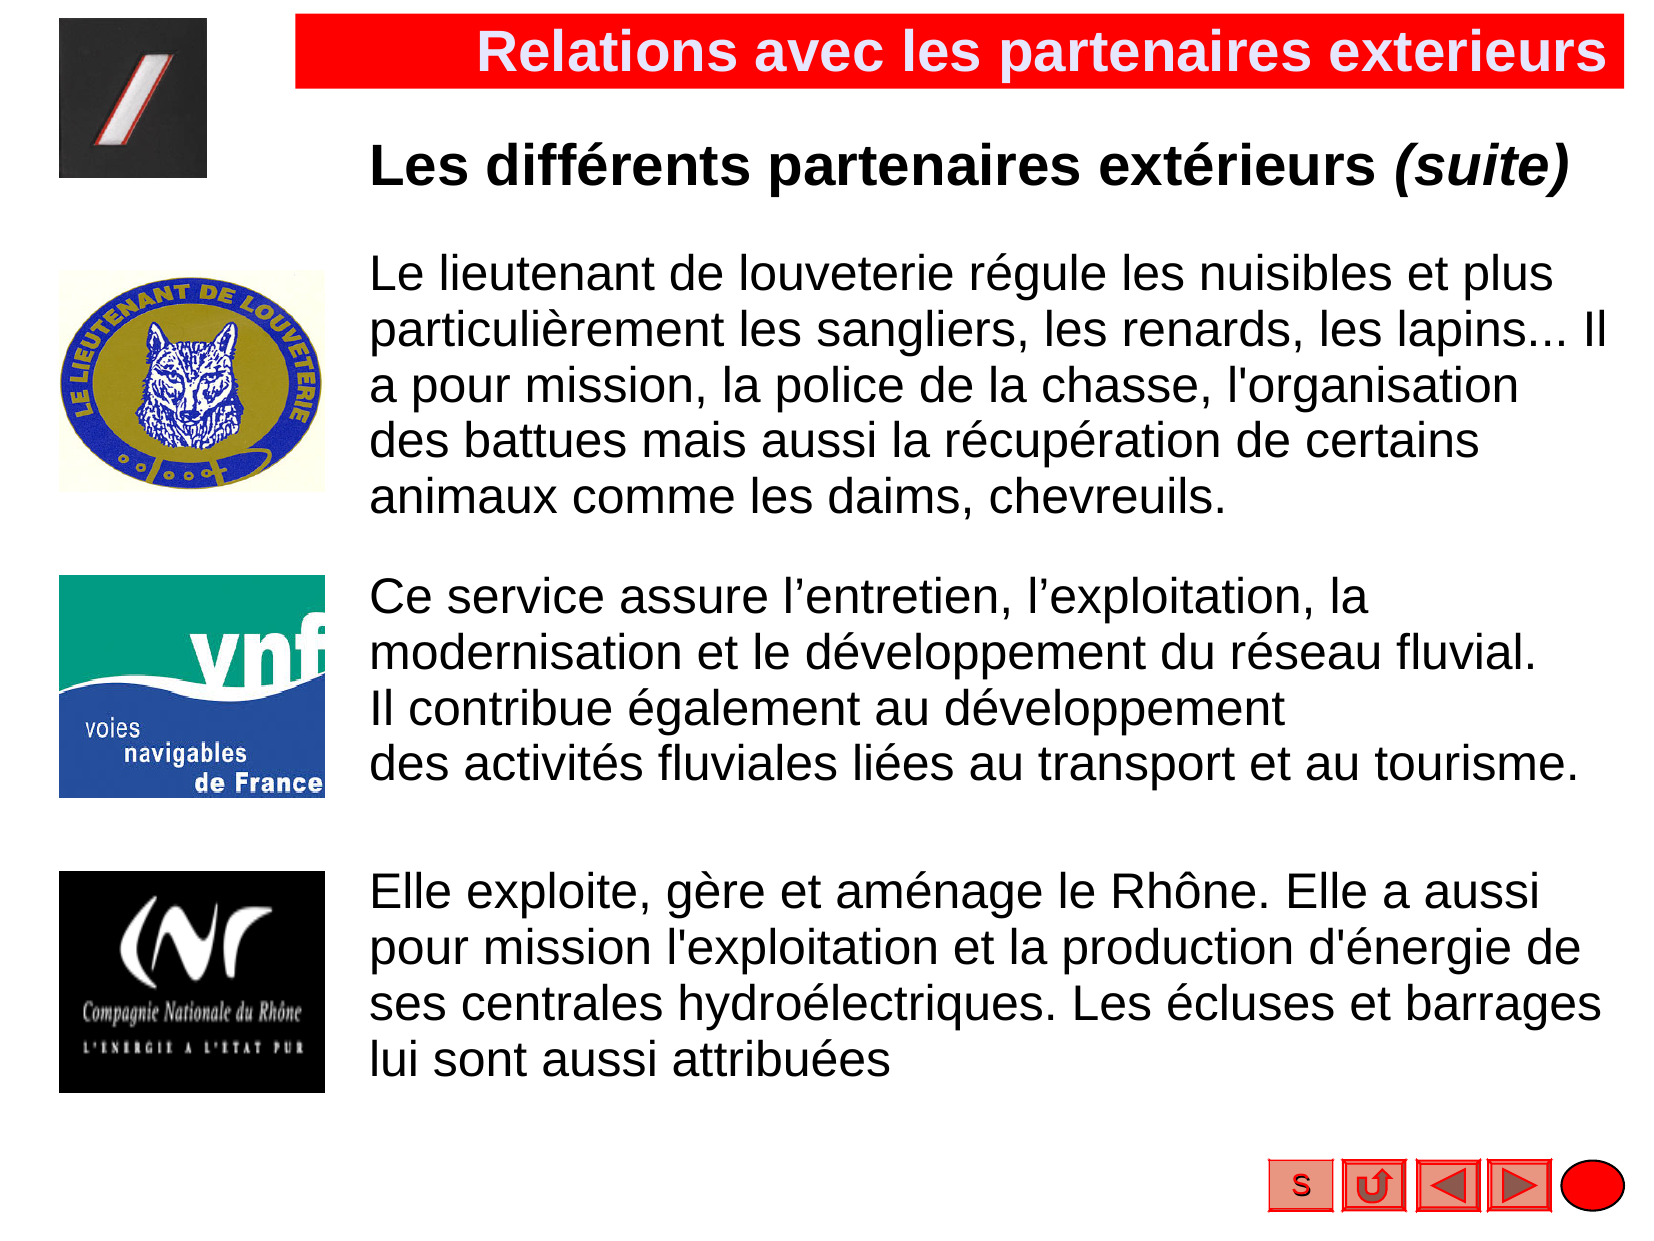

Relations avec les partenaires exterieurs
Les différents partenaires extérieurs (suite)
Le lieutenant de louveterie régule les nuisibles et plus particulièrement les sangliers, les renards, les lapins... Il a pour mission, la police de la chasse, l'organisation des battues mais aussi la récupération de certains animaux comme les daims, chevreuils.
#
Ce service assure l’entretien, l’exploitation, la modernisation et le développement du réseau fluvial.
Il contribue également au développement
des activités fluviales liées au transport et au tourisme.
Elle exploite, gère et aménage le Rhône. Elle a aussi pour mission l'exploitation et la production d'énergie de ses centrales hydroélectriques. Les écluses et barrages lui sont aussi attribuées